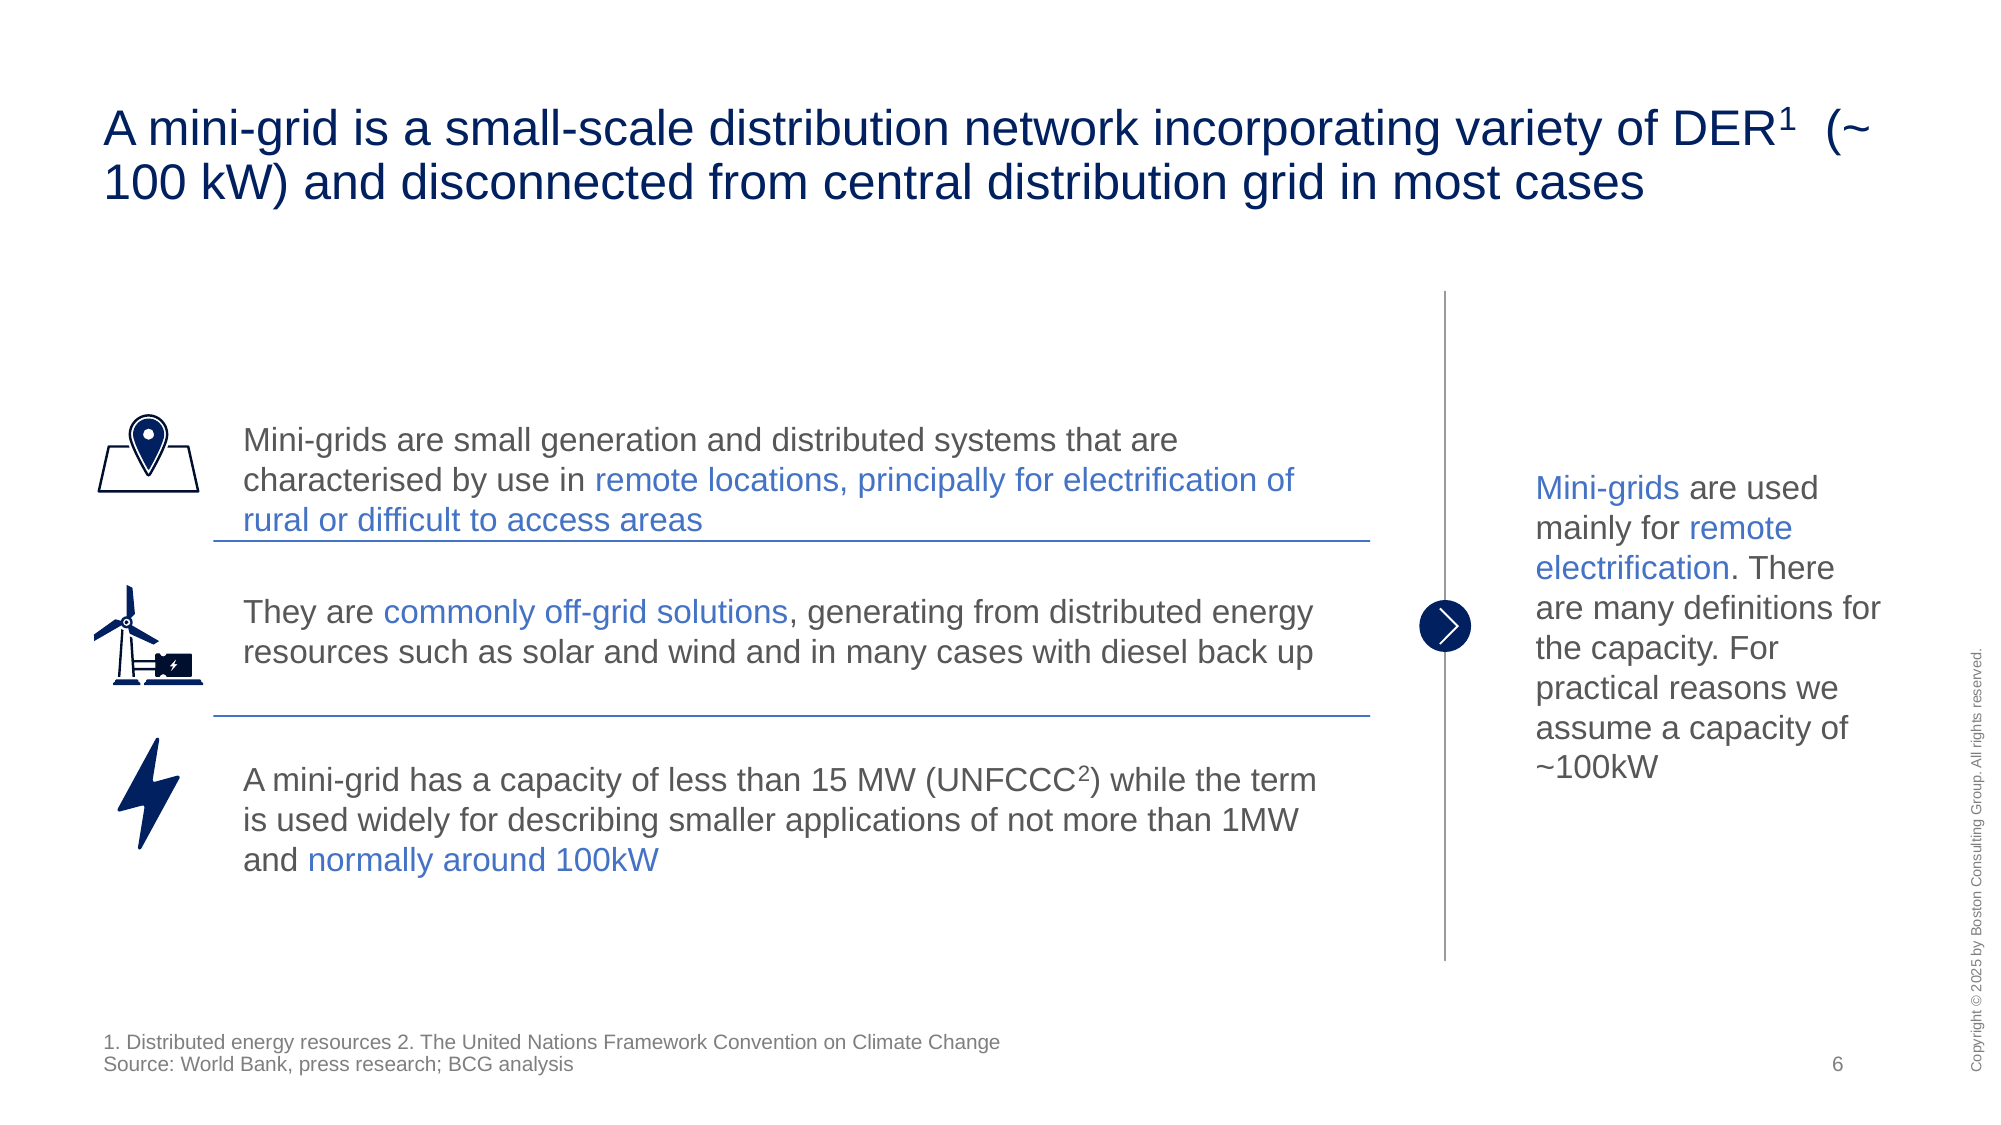

# A mini-grid is a small-scale distribution network incorporating variety of DER1 (~ 100 kW) and disconnected from central distribution grid in most cases
Mini-grids are small generation and distributed systems that are characterised by use in remote locations, principally for electrification of rural or difficult to access areas
They are commonly off-grid solutions, generating from distributed energy resources such as solar and wind and in many cases with diesel back up
A mini-grid has a capacity of less than 15 MW (UNFCCC2) while the term is used widely for describing smaller applications of not more than 1MW and normally around 100kW
Mini-grids are used mainly for remote electrification. There are many definitions for the capacity. For practical reasons we assume a capacity of ~100kW
1. Distributed energy resources 2. The United Nations Framework Convention on Climate Change
Source: World Bank, press research; BCG analysis